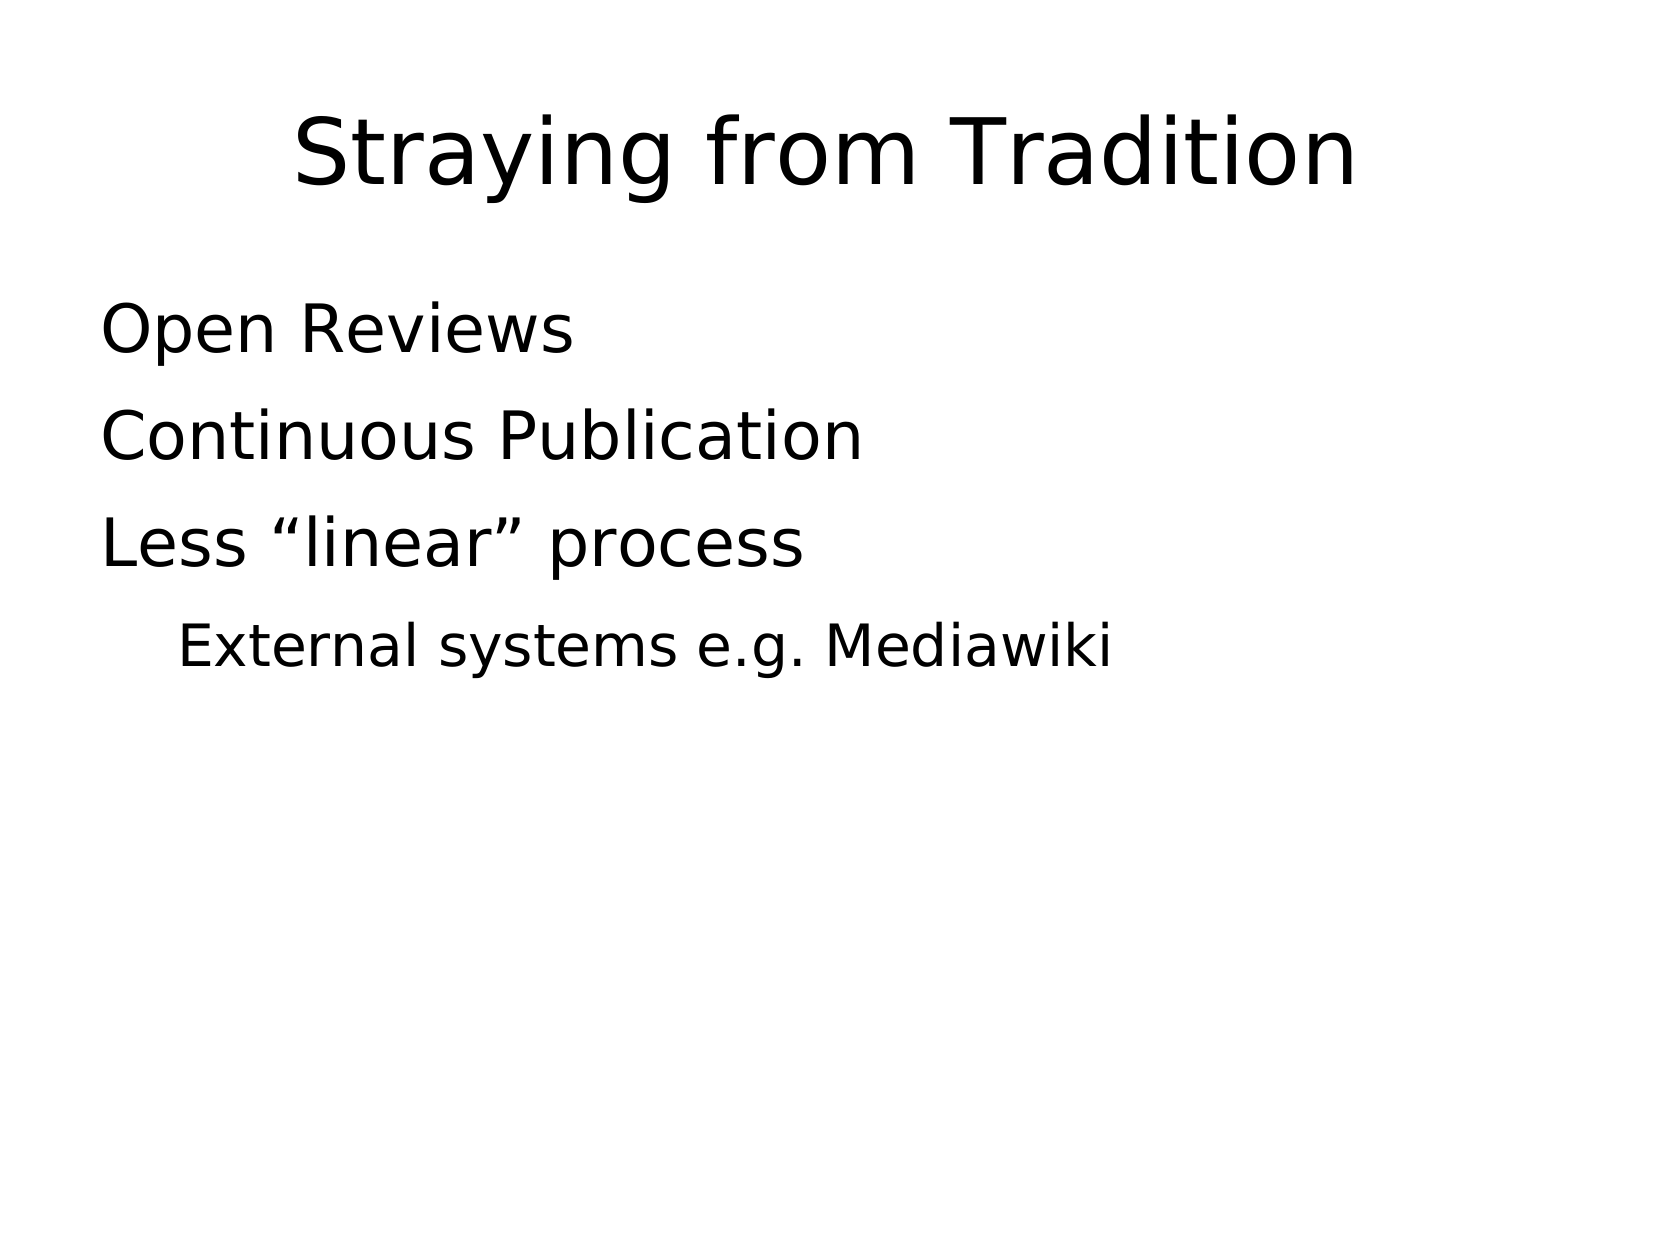

# Straying from Tradition
Open Reviews
Continuous Publication
Less “linear” process
External systems e.g. Mediawiki